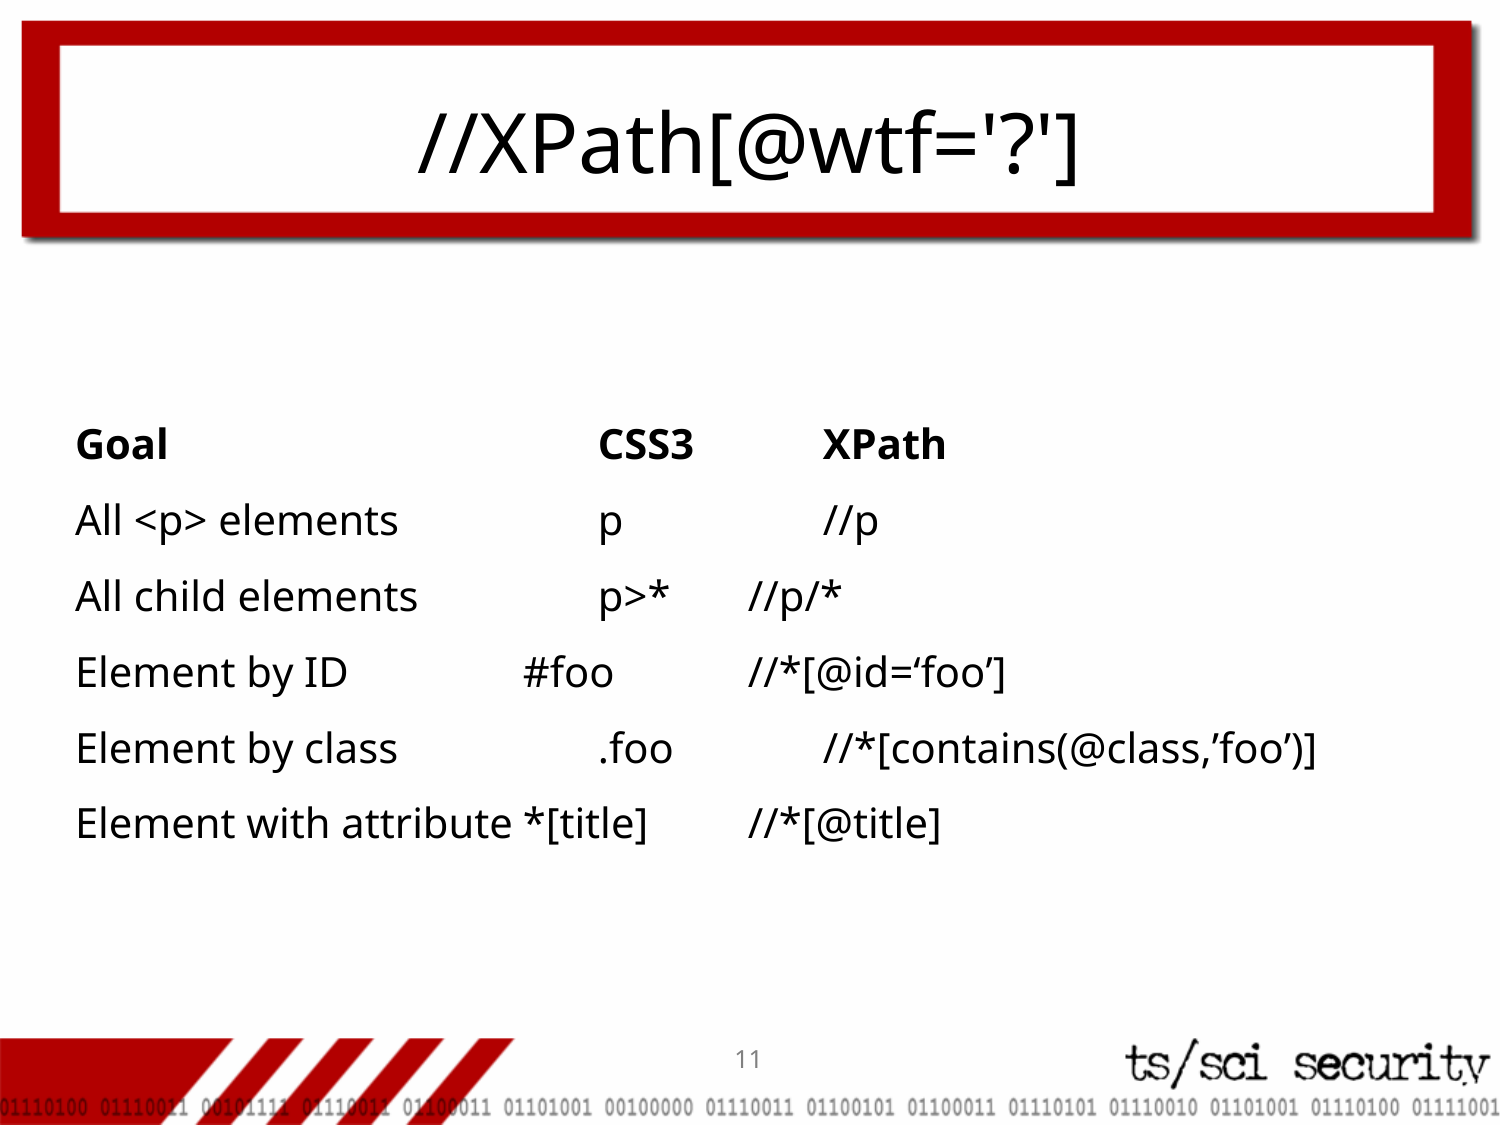

# //XPath[@wtf='?']
Goal				 		CSS3		XPath
All <p> elements			p			//p
All child elements			p>*		//p/*
Element by ID			#foo		//*[@id=‘foo’]
Element by class			.foo		//*[contains(@class,’foo’)]
Element with attribute	*[title]		//*[@title]
11